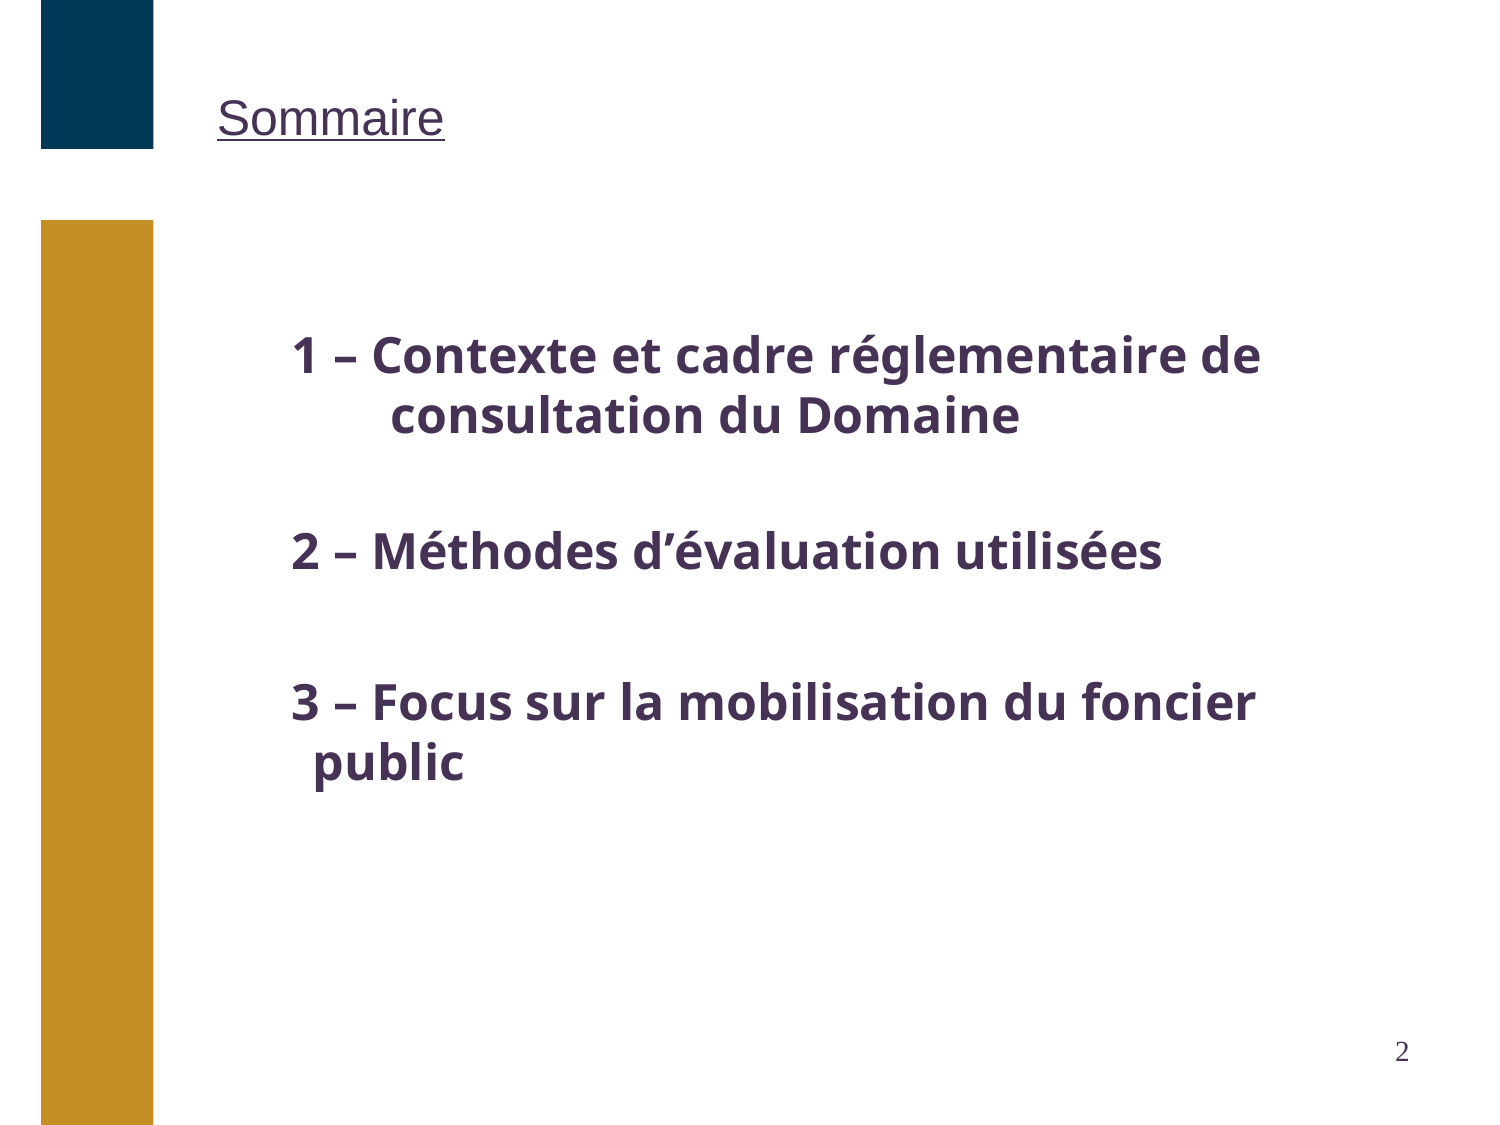

Sommaire
 1 – Contexte et cadre réglementaire de 		 consultation du Domaine
 2 – Méthodes d’évaluation utilisées
 3 – Focus sur la mobilisation du foncier 		public
2